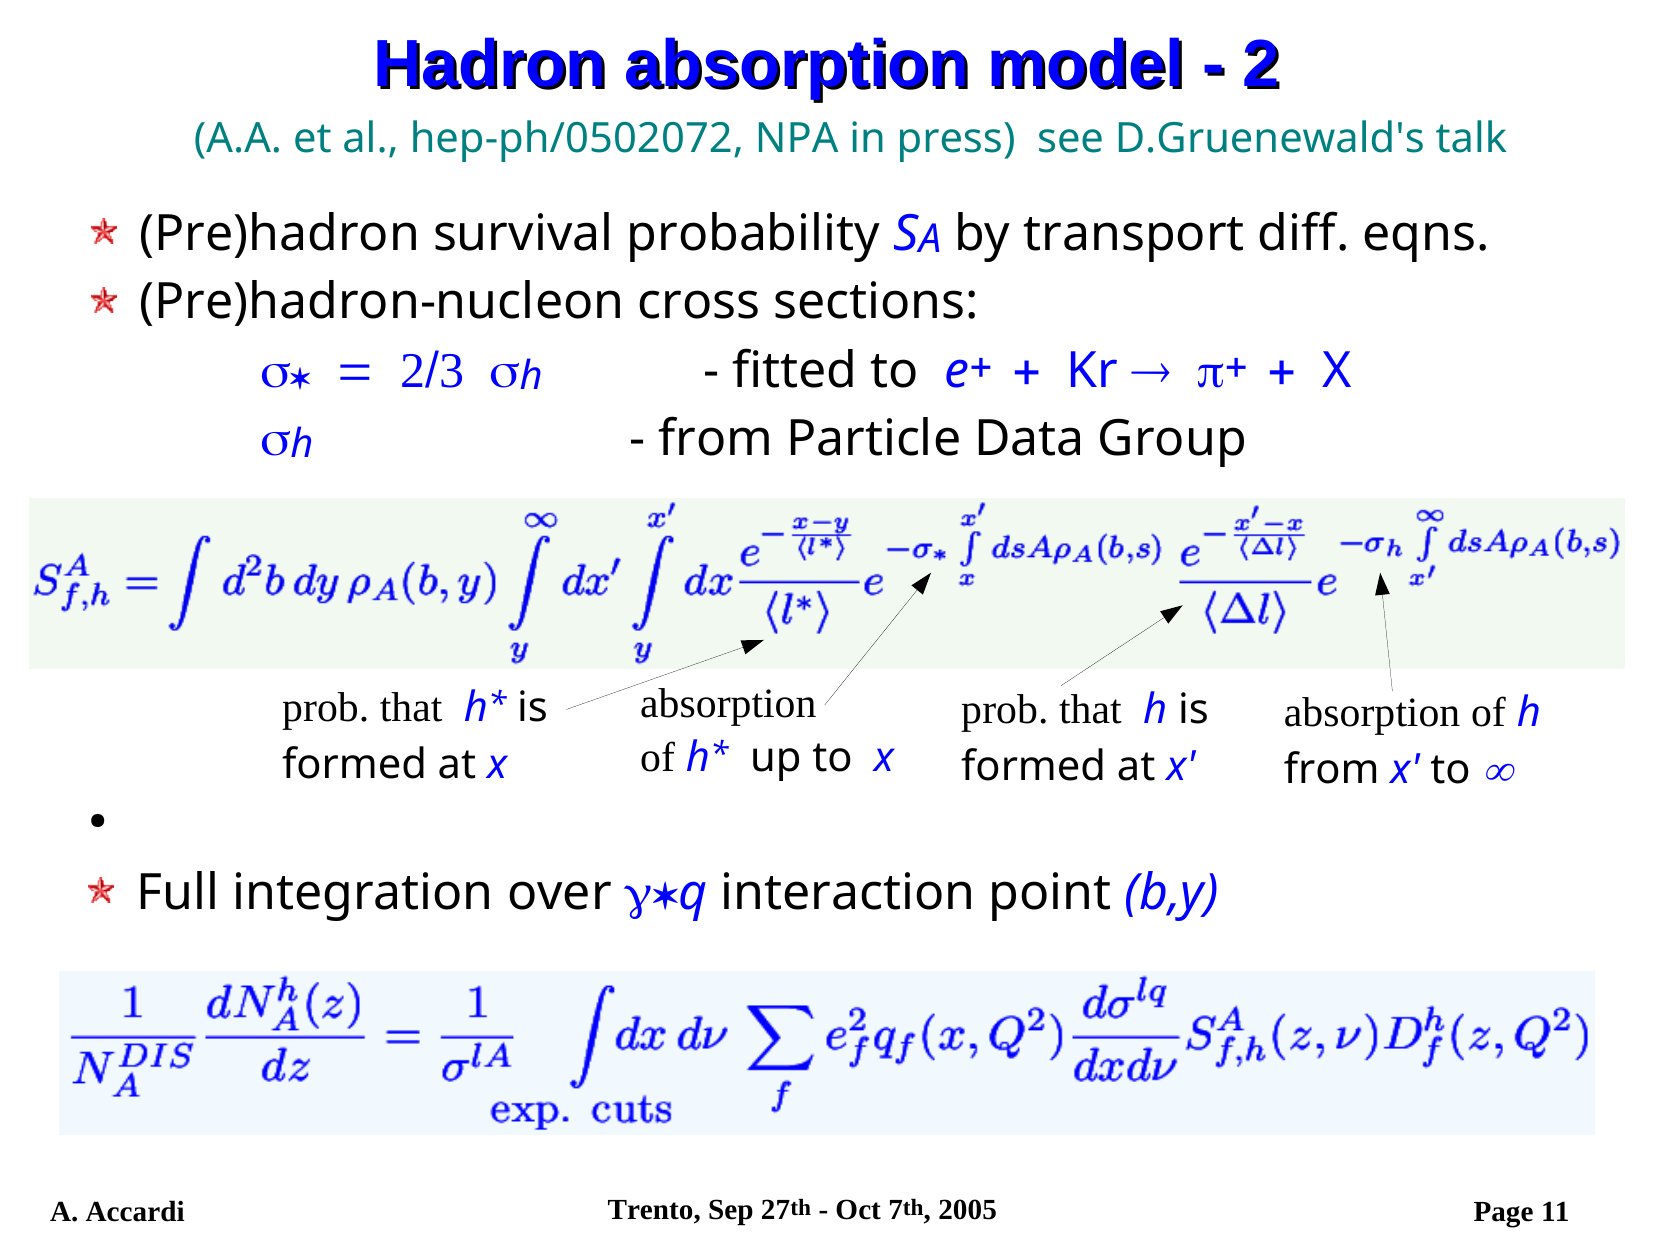

Hadron absorption model - 2
(A.A. et al., hep-ph/0502072, NPA in press) see D.Gruenewald's talk
(Pre)hadron survival probability SA by transport diff. eqns.
(Pre)hadron-nucleon cross sections:
 	s* = 2/3 sh 		- fitted to e+ + Kr  p+ + X
 	sh					- from Particle Data Group
prob. that h* is
formed at x
absorption
of h* up to x
prob. that h is
formed at x'
absorption of h
from x' to 
Full integration over g*q interaction point (b,y)
A. Accardi
Trento, Sep 27th - Oct 7th, 2005
Page